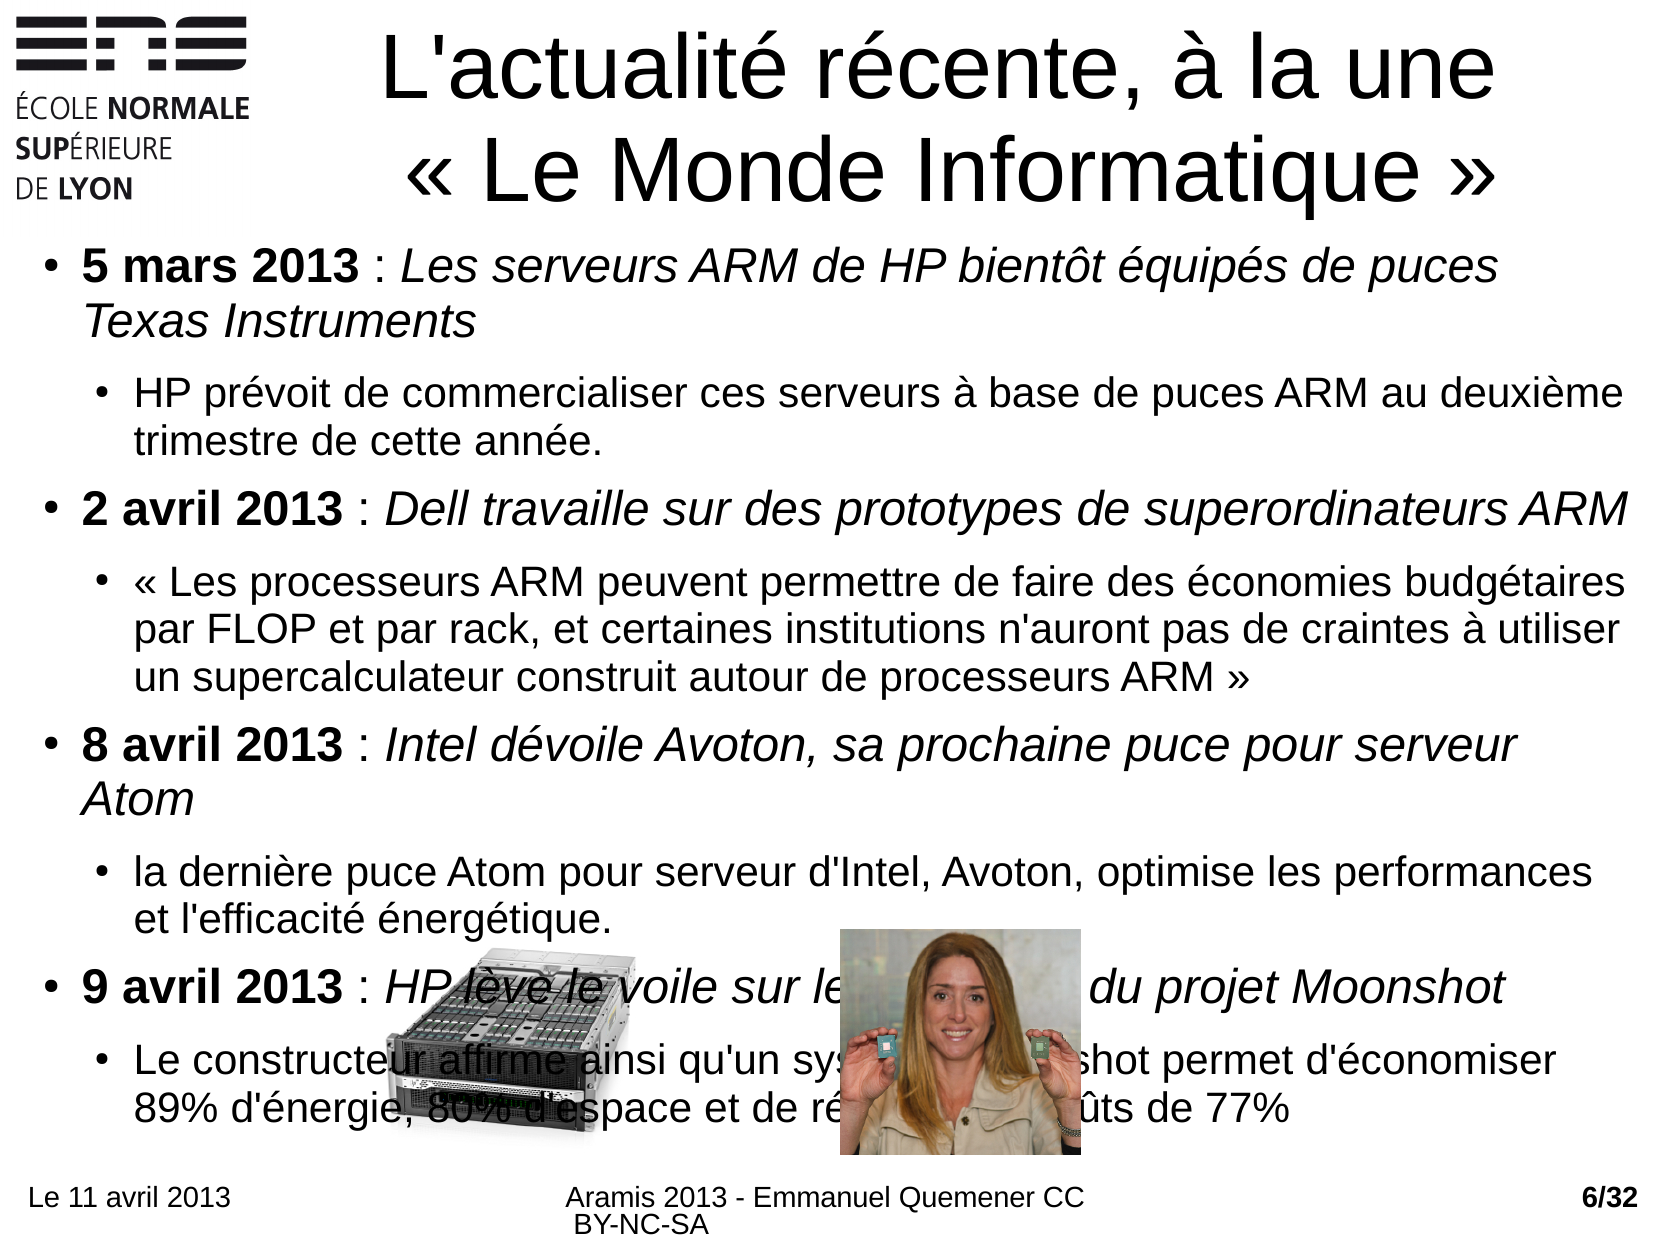

# L'actualité récente, à la une « Le Monde Informatique »
5 mars 2013 : Les serveurs ARM de HP bientôt équipés de puces Texas Instruments
HP prévoit de commercialiser ces serveurs à base de puces ARM au deuxième trimestre de cette année.
2 avril 2013 : Dell travaille sur des prototypes de superordinateurs ARM
« Les processeurs ARM peuvent permettre de faire des économies budgétaires par FLOP et par rack, et certaines institutions n'auront pas de craintes à utiliser un supercalculateur construit autour de processeurs ARM »
8 avril 2013 : Intel dévoile Avoton, sa prochaine puce pour serveur Atom
la dernière puce Atom pour serveur d'Intel, Avoton, optimise les performances et l'efficacité énergétique.
9 avril 2013 : HP lève le voile sur les serveurs du projet Moonshot
Le constructeur affirme ainsi qu'un système Moonshot permet d'économiser 89% d'énergie, 80% d'espace et de réduire ses coûts de 77%
Le 11 avril 2013
Aramis 2013 - Emmanuel Quemener CC BY-NC-SA
6